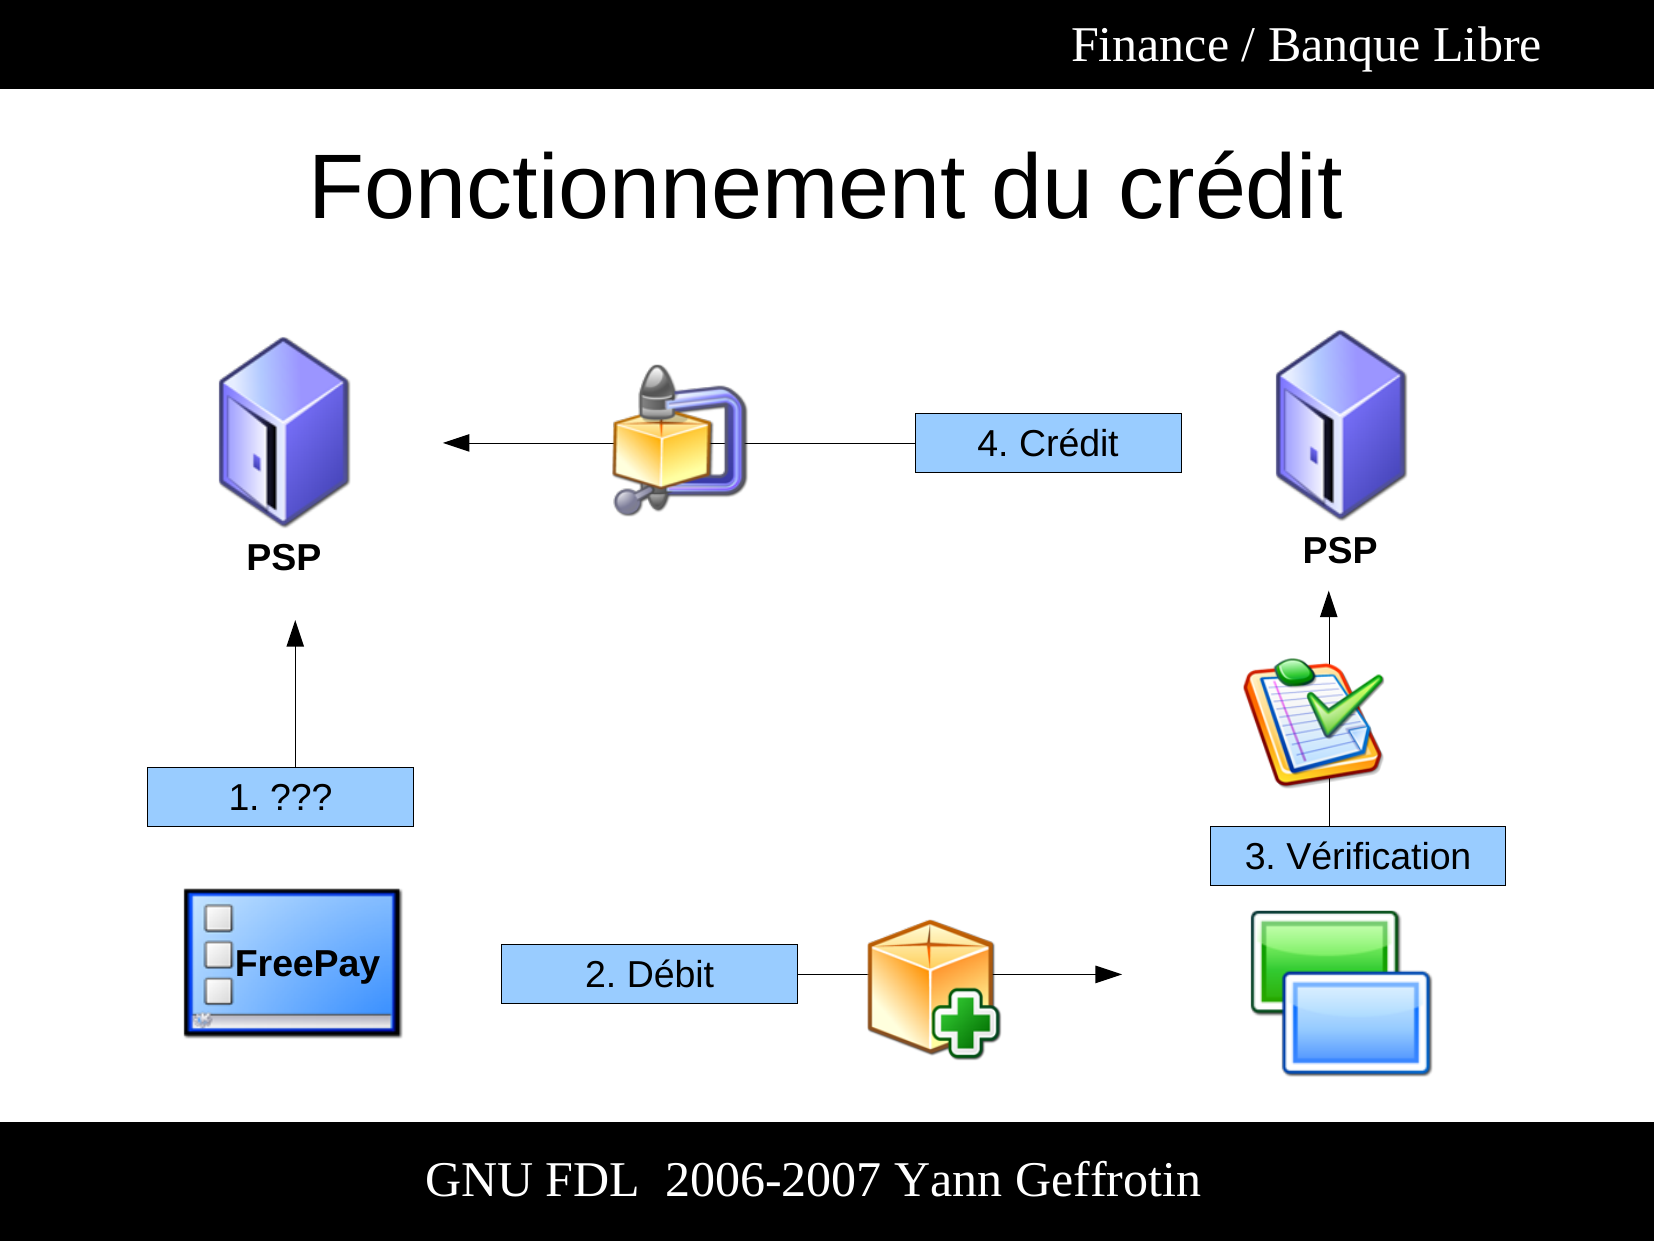

# Fonctionnement du crédit
PSP
PSP
4. Crédit
1. ???
3. Vérification
 FreePay
2. Débit